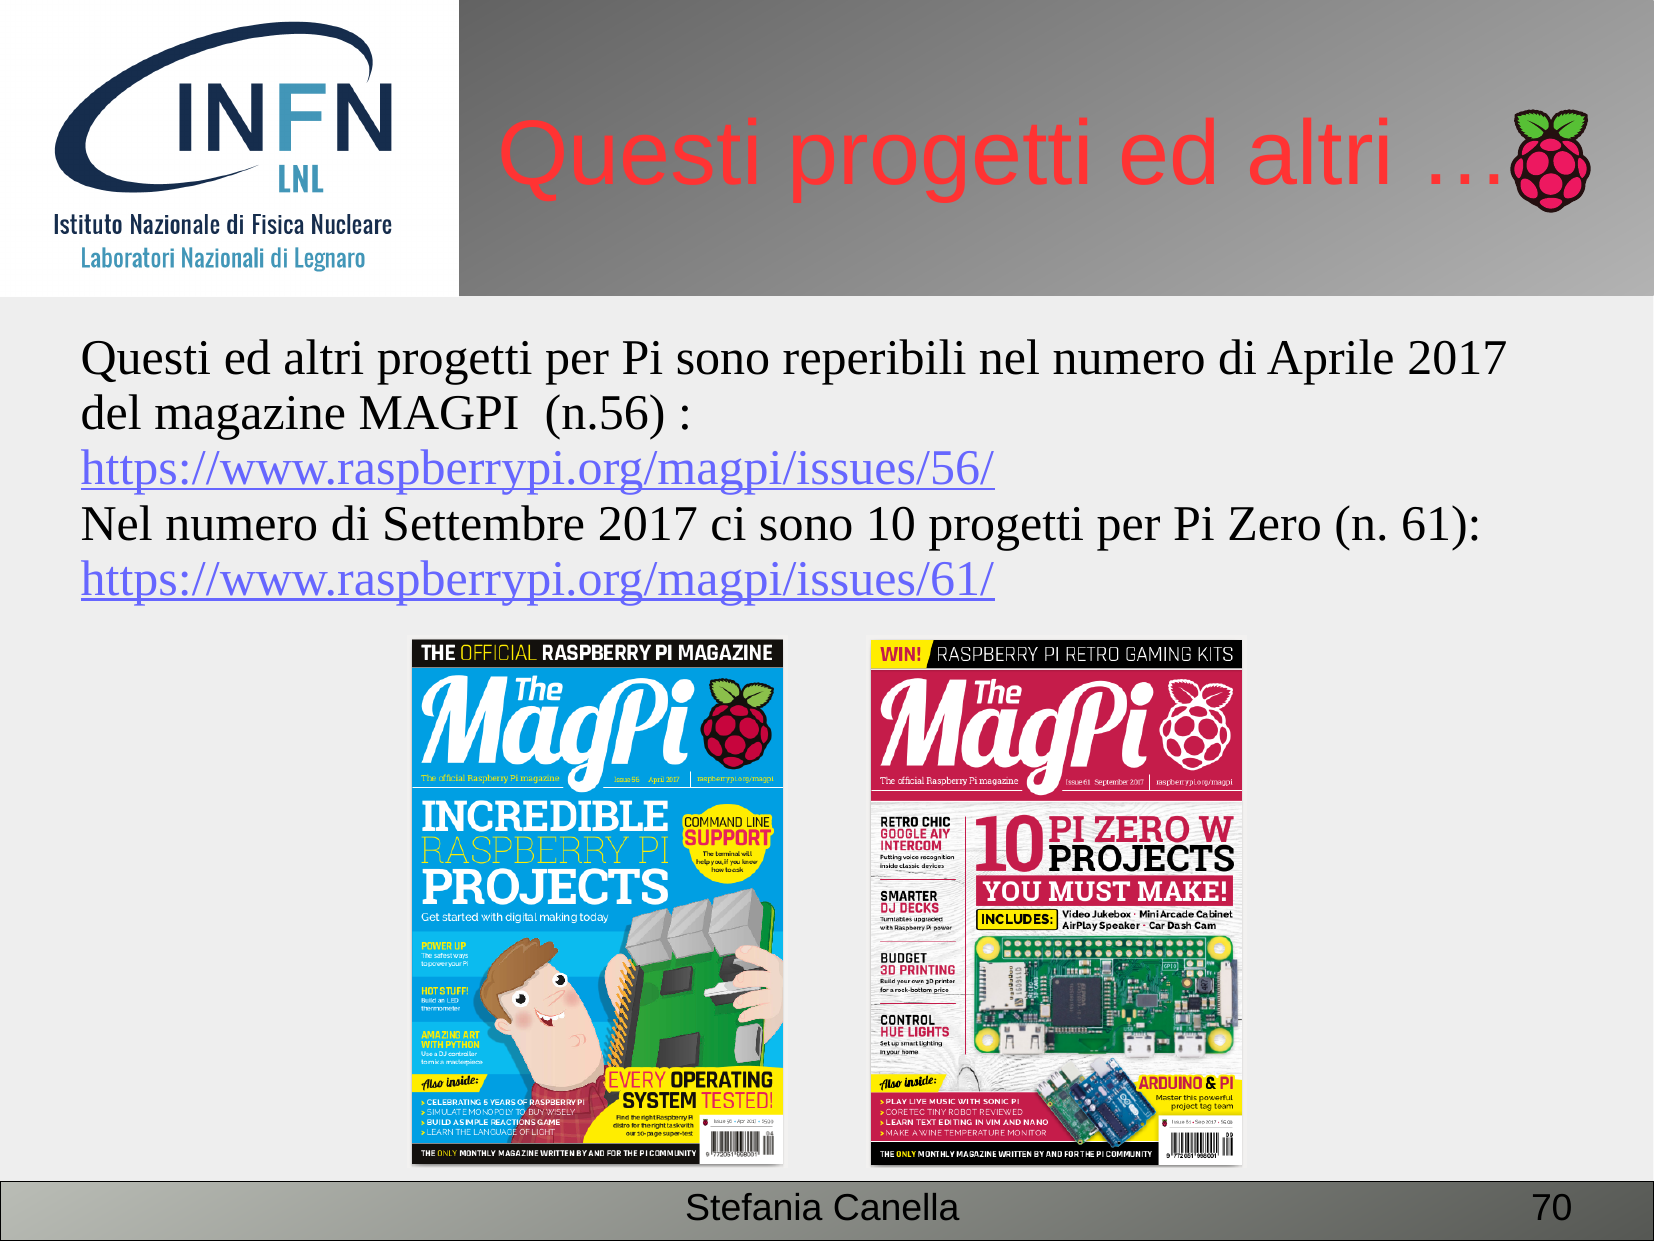

# Questi progetti ed altri …
Questi ed altri progetti per Pi sono reperibili nel numero di Aprile 2017 del magazine MAGPI (n.56) :
https://www.raspberrypi.org/magpi/issues/56/
Nel numero di Settembre 2017 ci sono 10 progetti per Pi Zero (n. 61):
https://www.raspberrypi.org/magpi/issues/61/
Stefania Canella